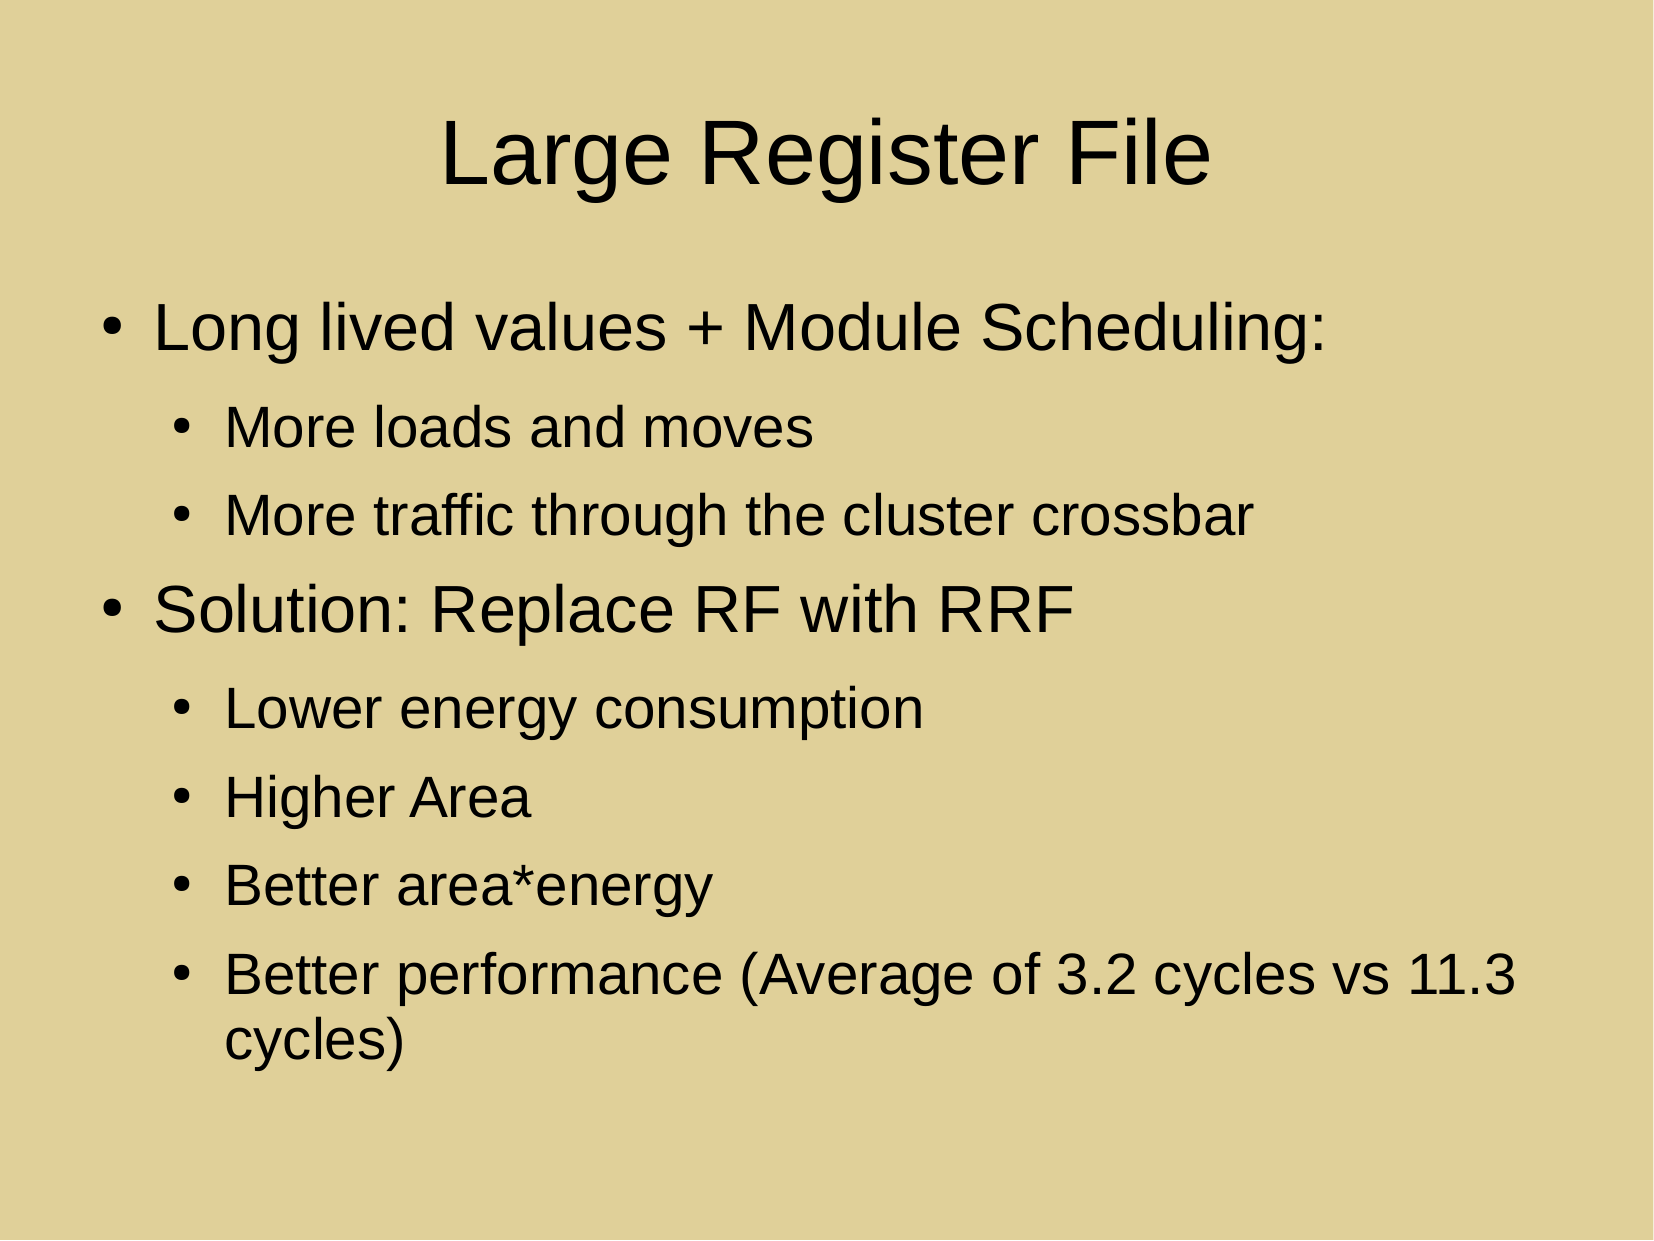

# Large Register File
Long lived values + Module Scheduling:
More loads and moves
More traffic through the cluster crossbar
Solution: Replace RF with RRF
Lower energy consumption
Higher Area
Better area*energy
Better performance (Average of 3.2 cycles vs 11.3 cycles)